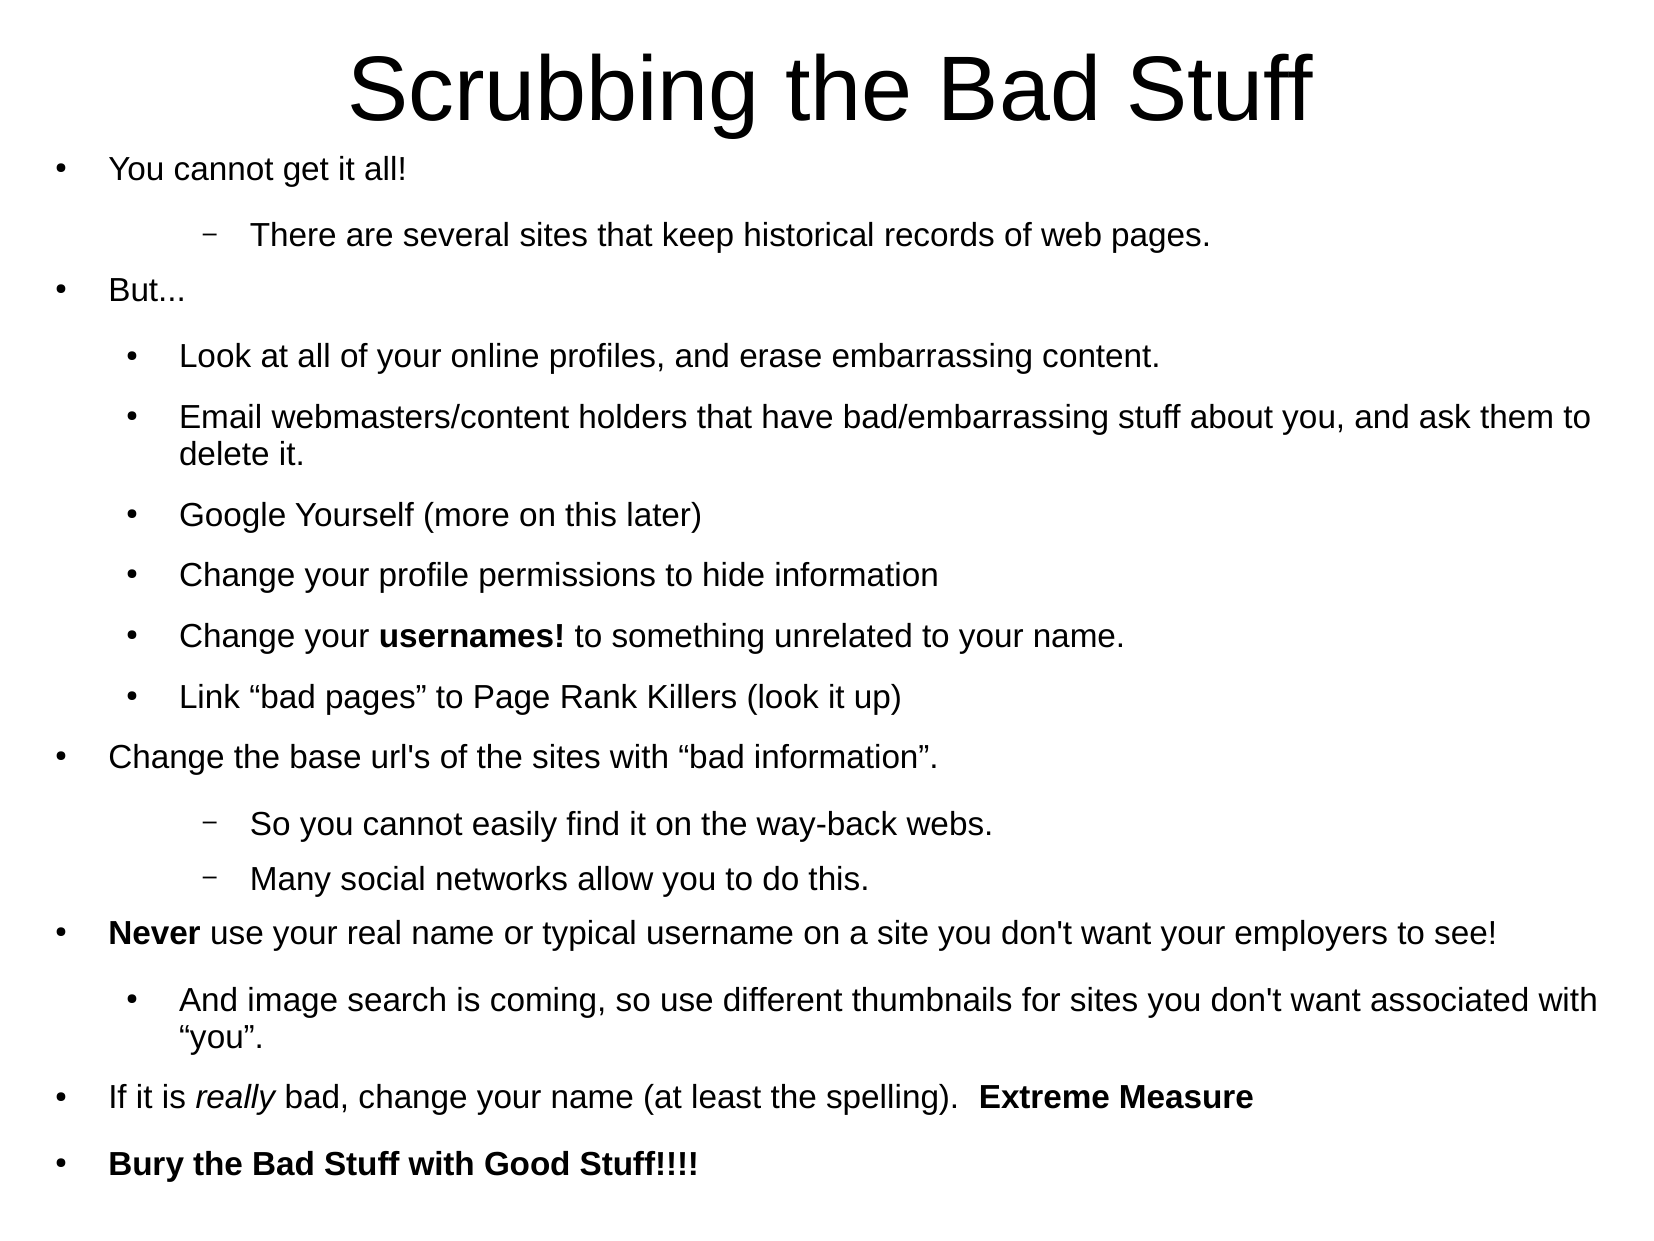

# Scrubbing the Bad Stuff
You cannot get it all!
There are several sites that keep historical records of web pages.
But...
Look at all of your online profiles, and erase embarrassing content.
Email webmasters/content holders that have bad/embarrassing stuff about you, and ask them to delete it.
Google Yourself (more on this later)
Change your profile permissions to hide information
Change your usernames! to something unrelated to your name.
Link “bad pages” to Page Rank Killers (look it up)
Change the base url's of the sites with “bad information”.
So you cannot easily find it on the way-back webs.
Many social networks allow you to do this.
Never use your real name or typical username on a site you don't want your employers to see!
And image search is coming, so use different thumbnails for sites you don't want associated with “you”.
If it is really bad, change your name (at least the spelling). Extreme Measure
Bury the Bad Stuff with Good Stuff!!!!